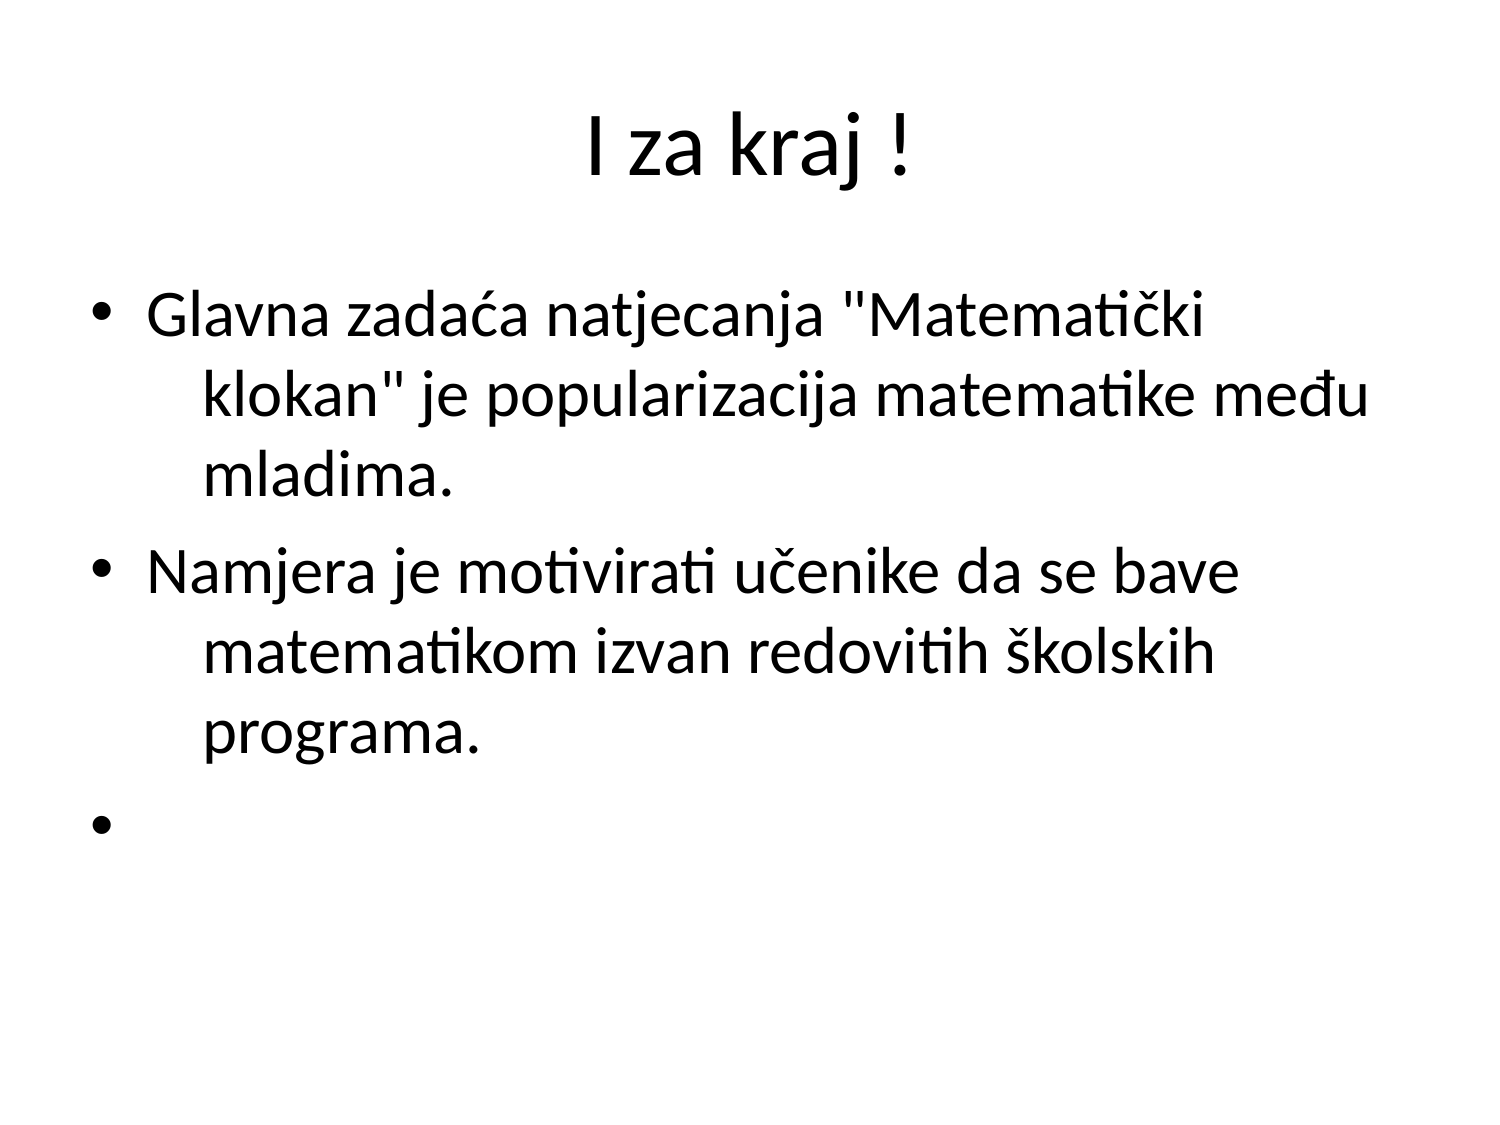

# I za kraj !
Glavna zadaća natjecanja "Matematički klokan" je popularizacija matematike među mladima.
Namjera je motivirati učenike da se bave matematikom izvan redovitih školskih programa.